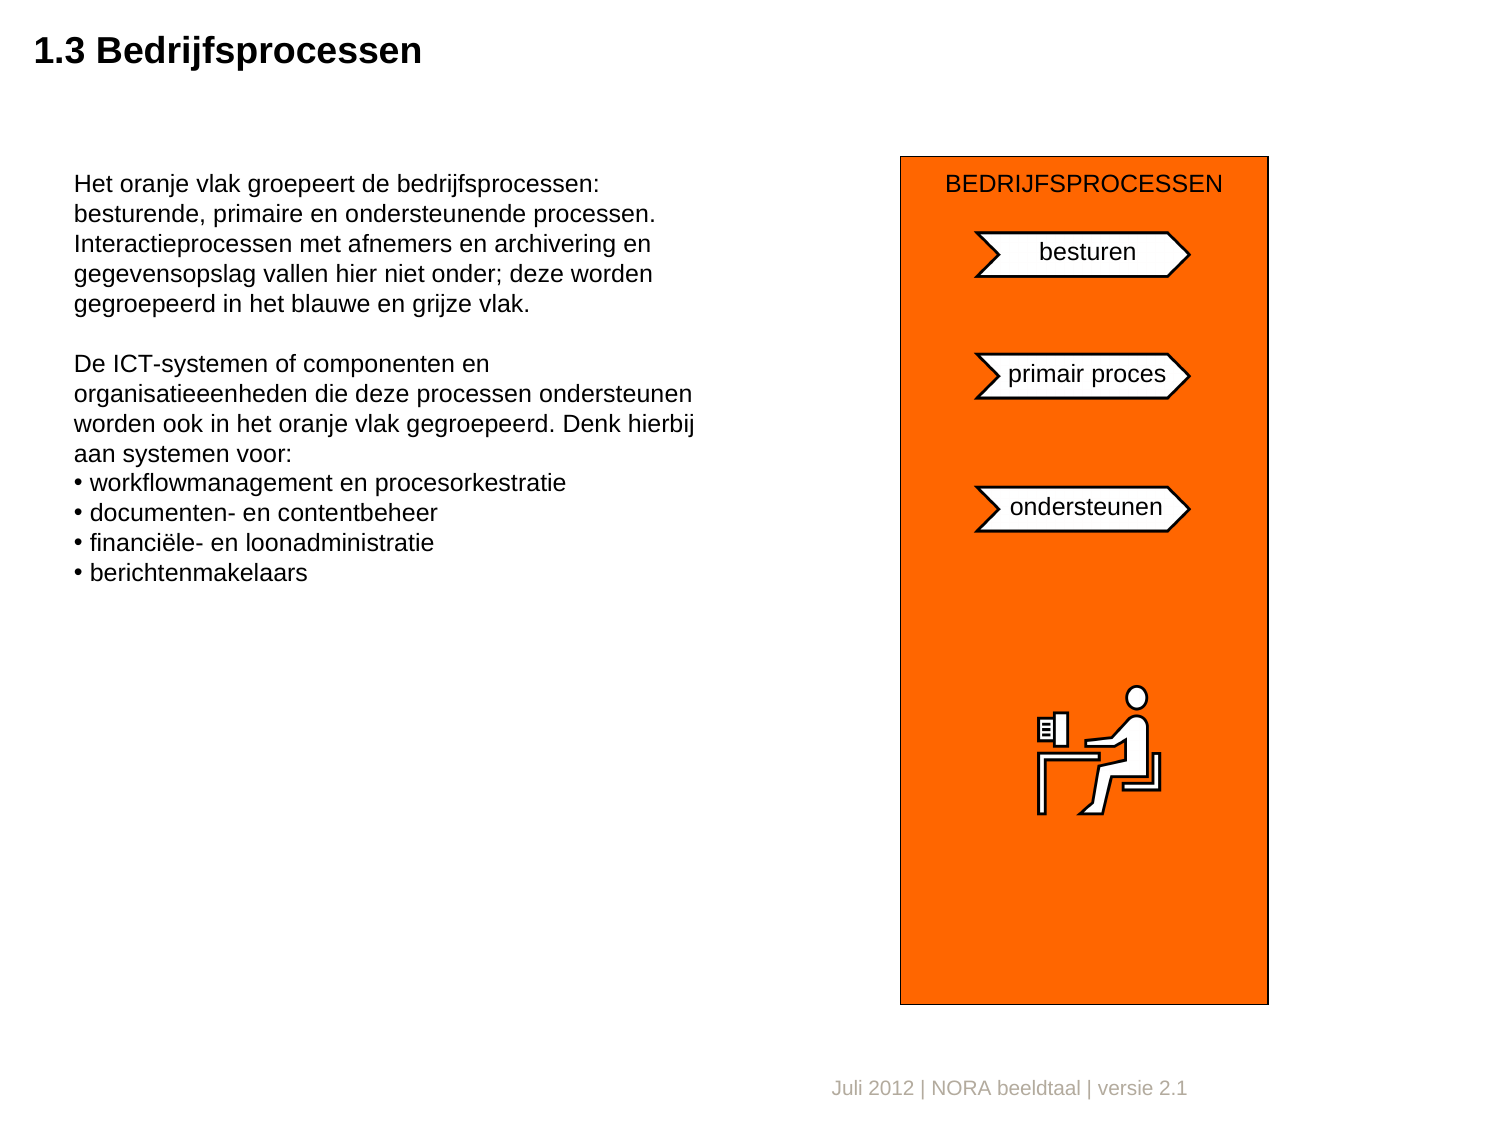

# 1.3 Bedrijfsprocessen
Het oranje vlak groepeert de bedrijfsprocessen: besturende, primaire en ondersteunende processen. Interactieprocessen met afnemers en archivering en gegevensopslag vallen hier niet onder; deze worden gegroepeerd in het blauwe en grijze vlak.
De ICT-systemen of componenten en organisatieeenheden die deze processen ondersteunen worden ook in het oranje vlak gegroepeerd. Denk hierbij aan systemen voor:
 workflowmanagement en procesorkestratie
 documenten- en contentbeheer
 financiële- en loonadministratie
 berichtenmakelaars
BEDRIJFSPROCESSEN
besturen
primair proces
ondersteunen